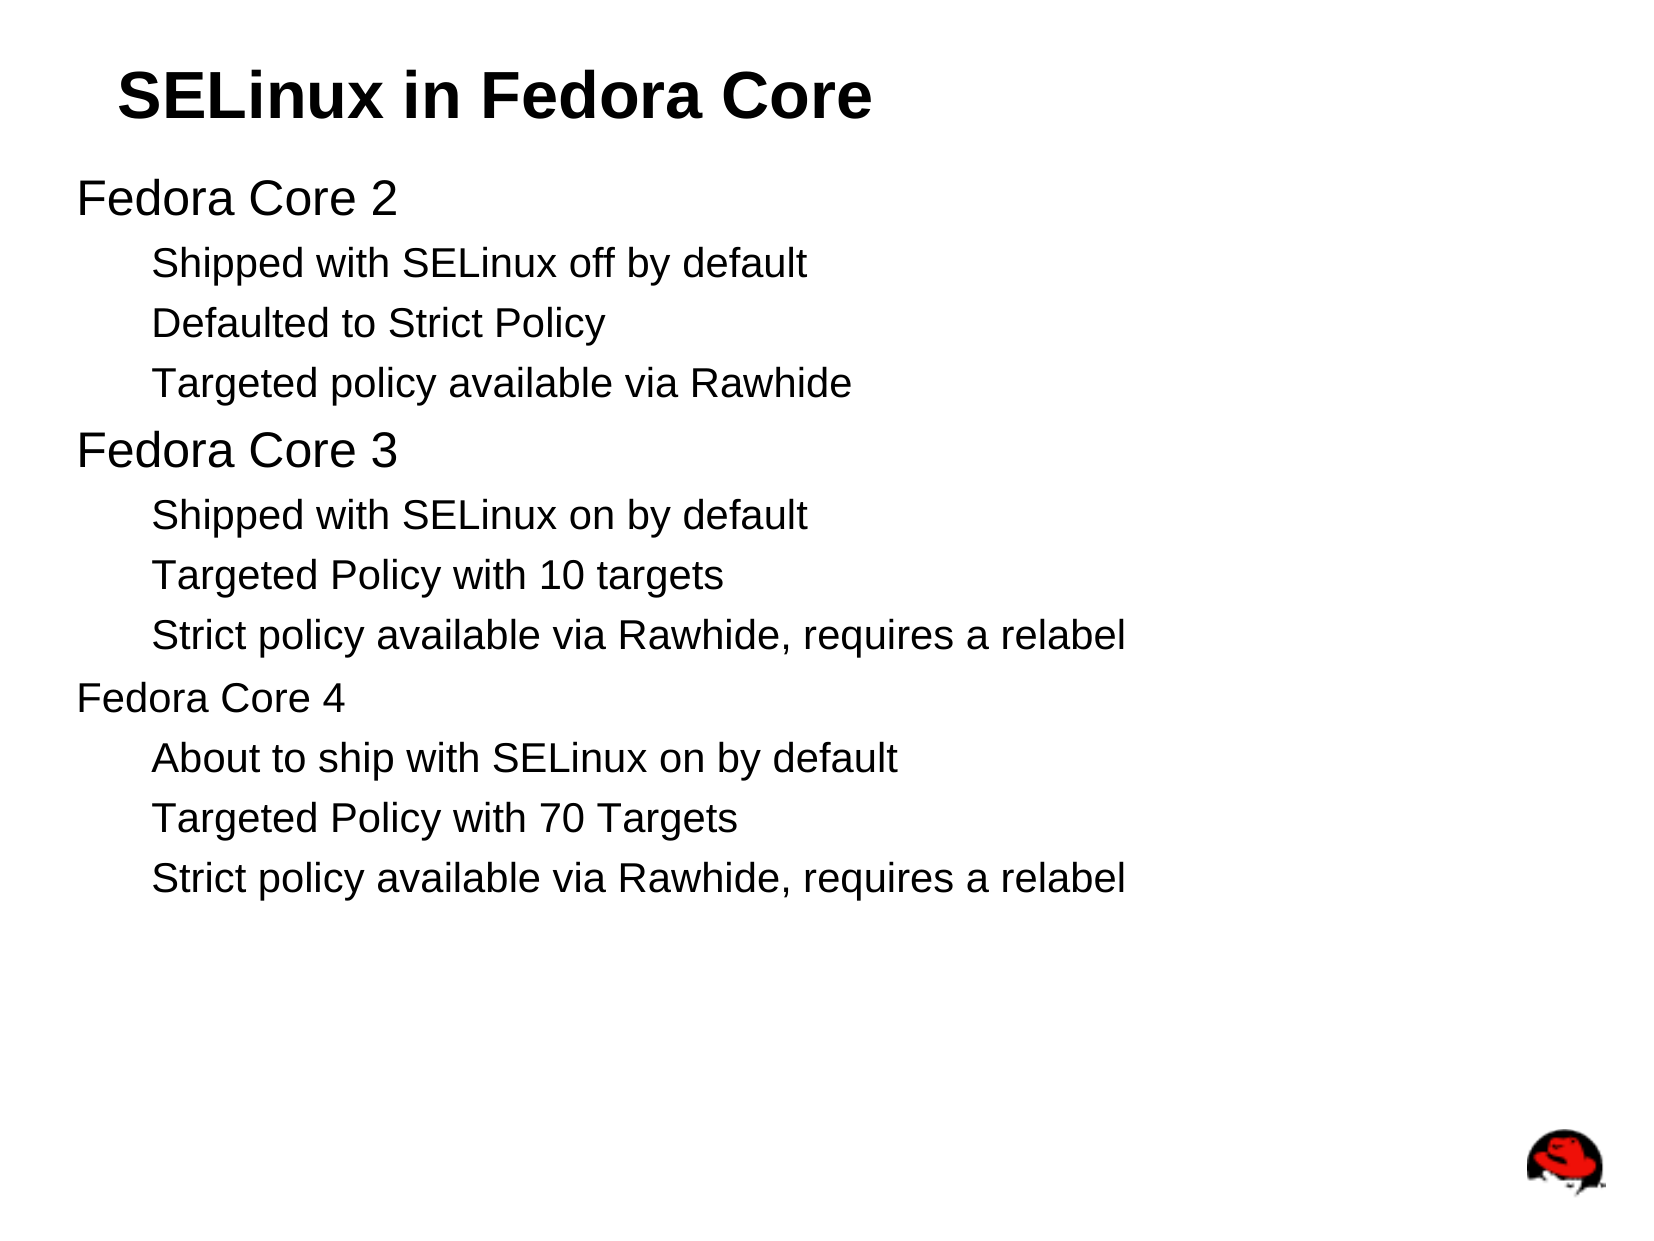

# SELinux in Fedora Core
Fedora Core 2
Shipped with SELinux off by default
Defaulted to Strict Policy
Targeted policy available via Rawhide
Fedora Core 3
Shipped with SELinux on by default
Targeted Policy with 10 targets
Strict policy available via Rawhide, requires a relabel
Fedora Core 4
About to ship with SELinux on by default
Targeted Policy with 70 Targets
Strict policy available via Rawhide, requires a relabel